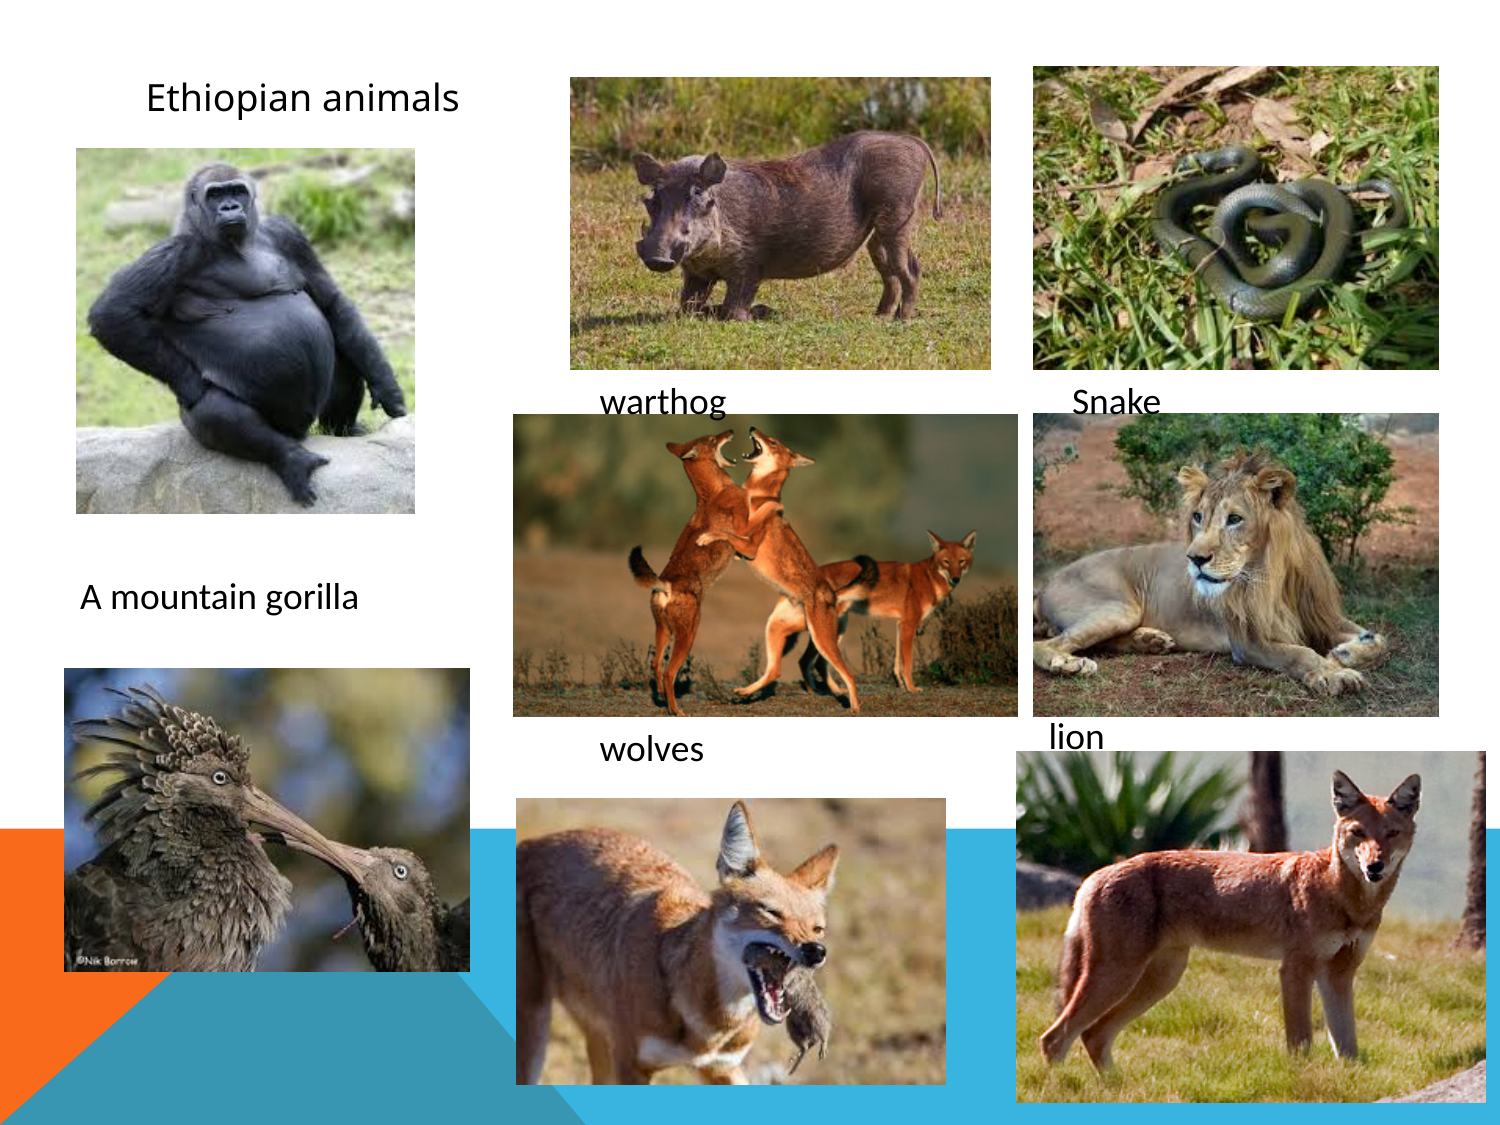

Ethiopian animals
warthog
Snake
A mountain gorilla
lion
wolves